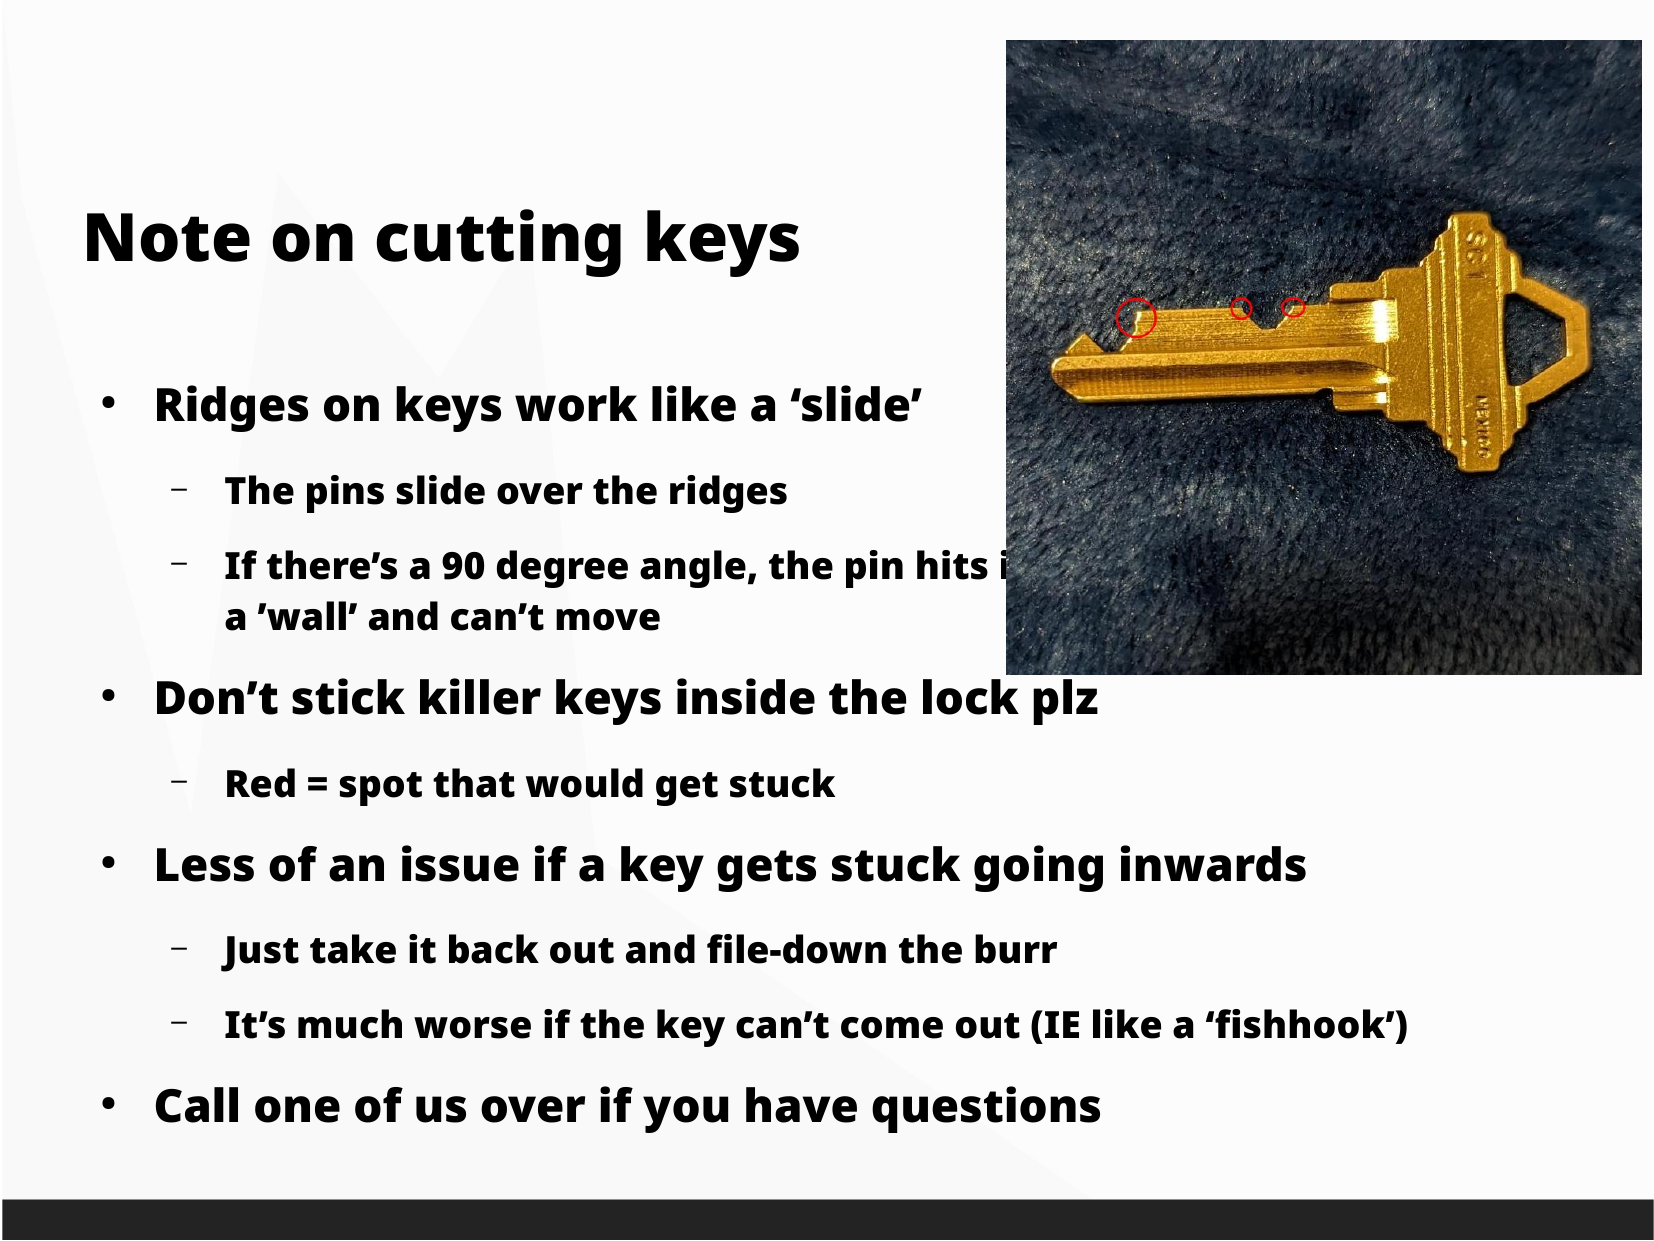

# Note on cutting keys
Ridges on keys work like a ‘slide’
The pins slide over the ridges
If there’s a 90 degree angle, the pin hits it like
a ’wall’ and can’t move
Don’t stick killer keys inside the lock plz
Red = spot that would get stuck
Less of an issue if a key gets stuck going inwards
Just take it back out and file-down the burr
It’s much worse if the key can’t come out (IE like a ‘fishhook’)
Call one of us over if you have questions